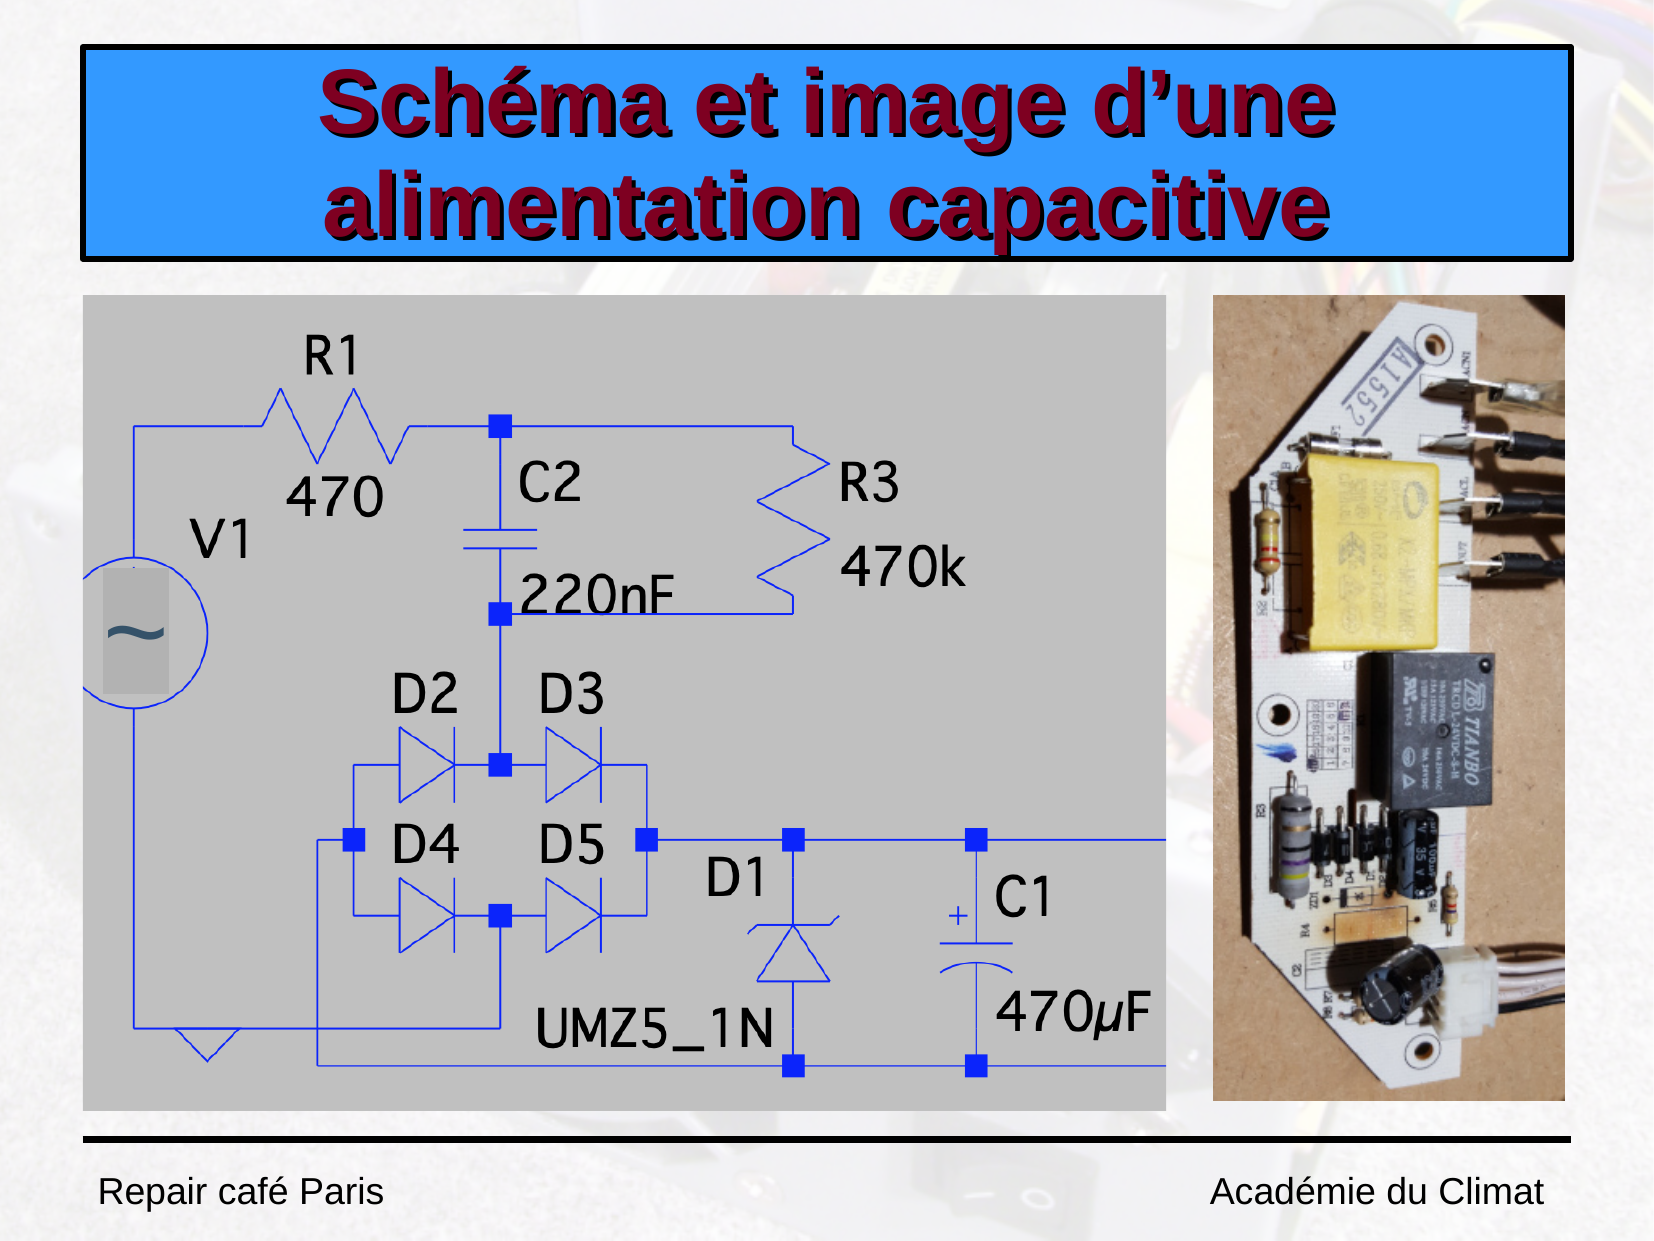

# Schéma et image d’une alimentation capacitive
~
Repair café Paris	Académie du Climat